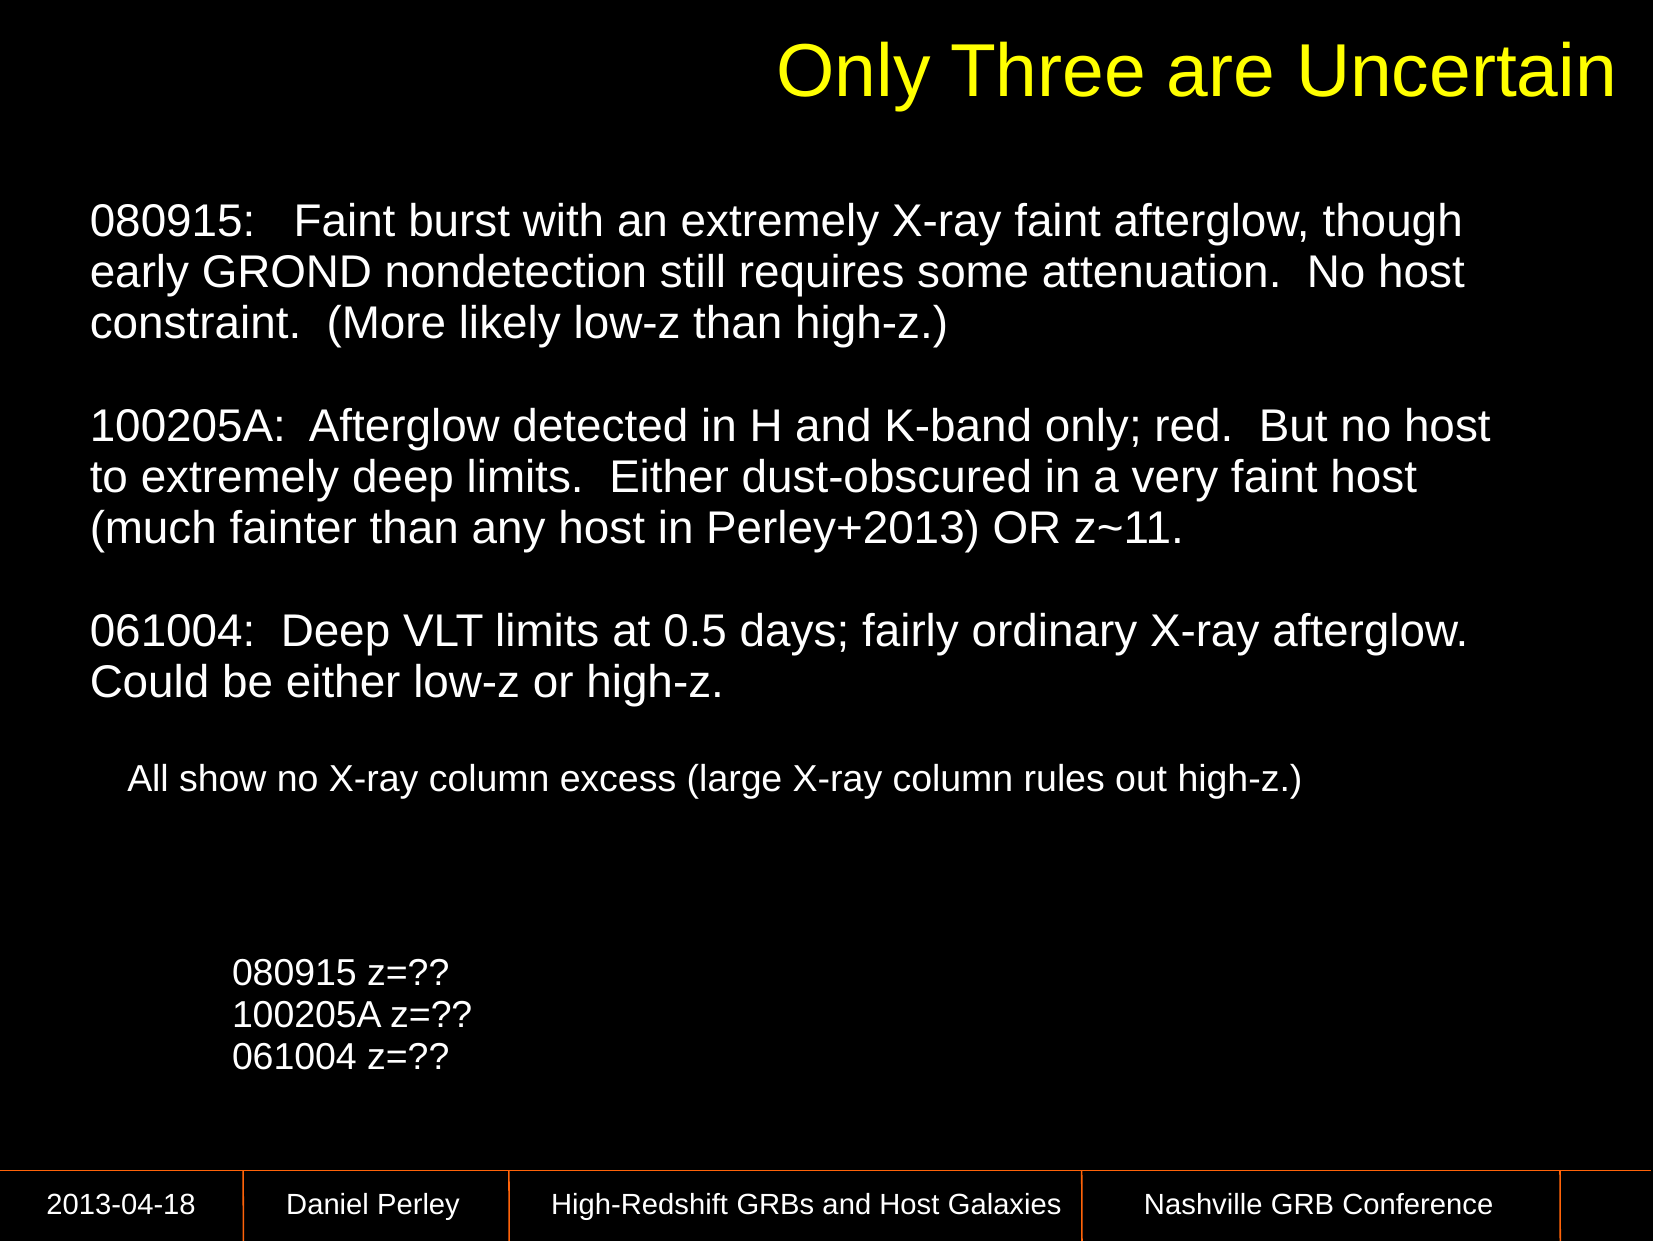

# Only Three are Uncertain
080915: Faint burst with an extremely X-ray faint afterglow, though early GROND nondetection still requires some attenuation. No host constraint. (More likely low-z than high-z.)
100205A: Afterglow detected in H and K-band only; red. But no host to extremely deep limits. Either dust-obscured in a very faint host (much fainter than any host in Perley+2013) OR z~11.
061004: Deep VLT limits at 0.5 days; fairly ordinary X-ray afterglow. Could be either low-z or high-z.
Remaining 10:
	060522 z=5.11			050502B z=5.2
	060927 z=5.46			080320 z~6
	050904 z=6.3
	090423 z=8.2
	090429B z=9.2
	080915 z=??
 	100205A z=??
	061004 z=??
All show no X-ray column excess (large X-ray column rules out high-z.)